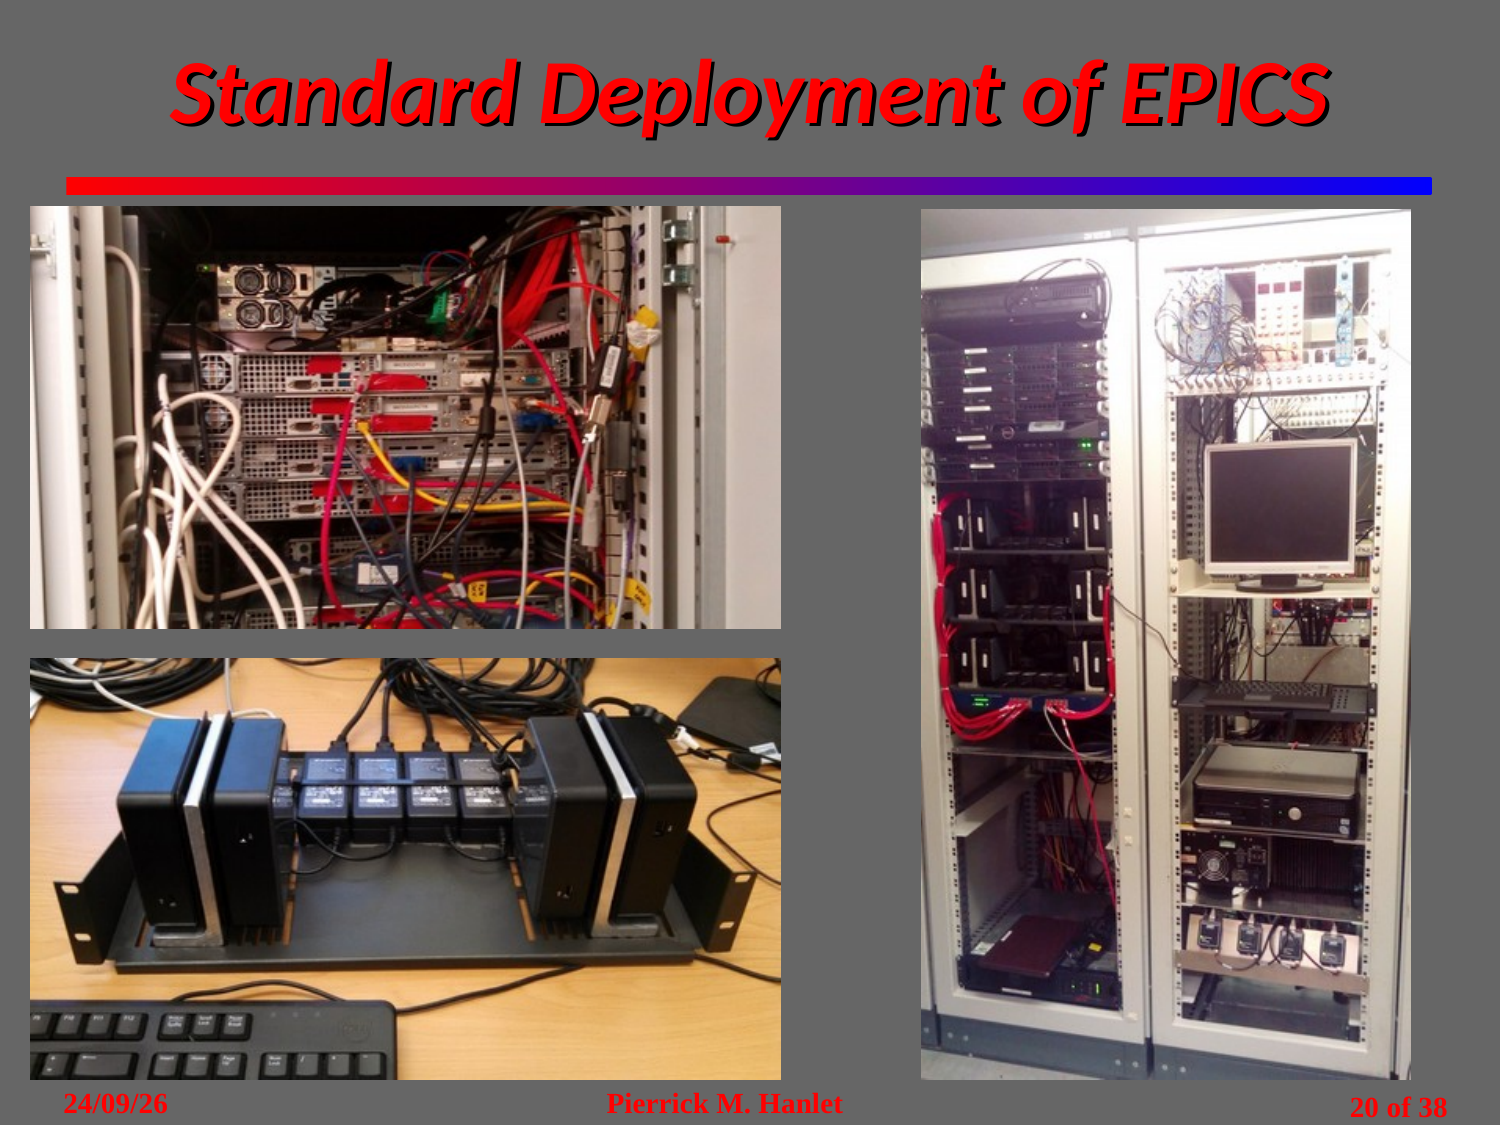

# Standard Deployment of EPICS
20
Pierrick Hanlet